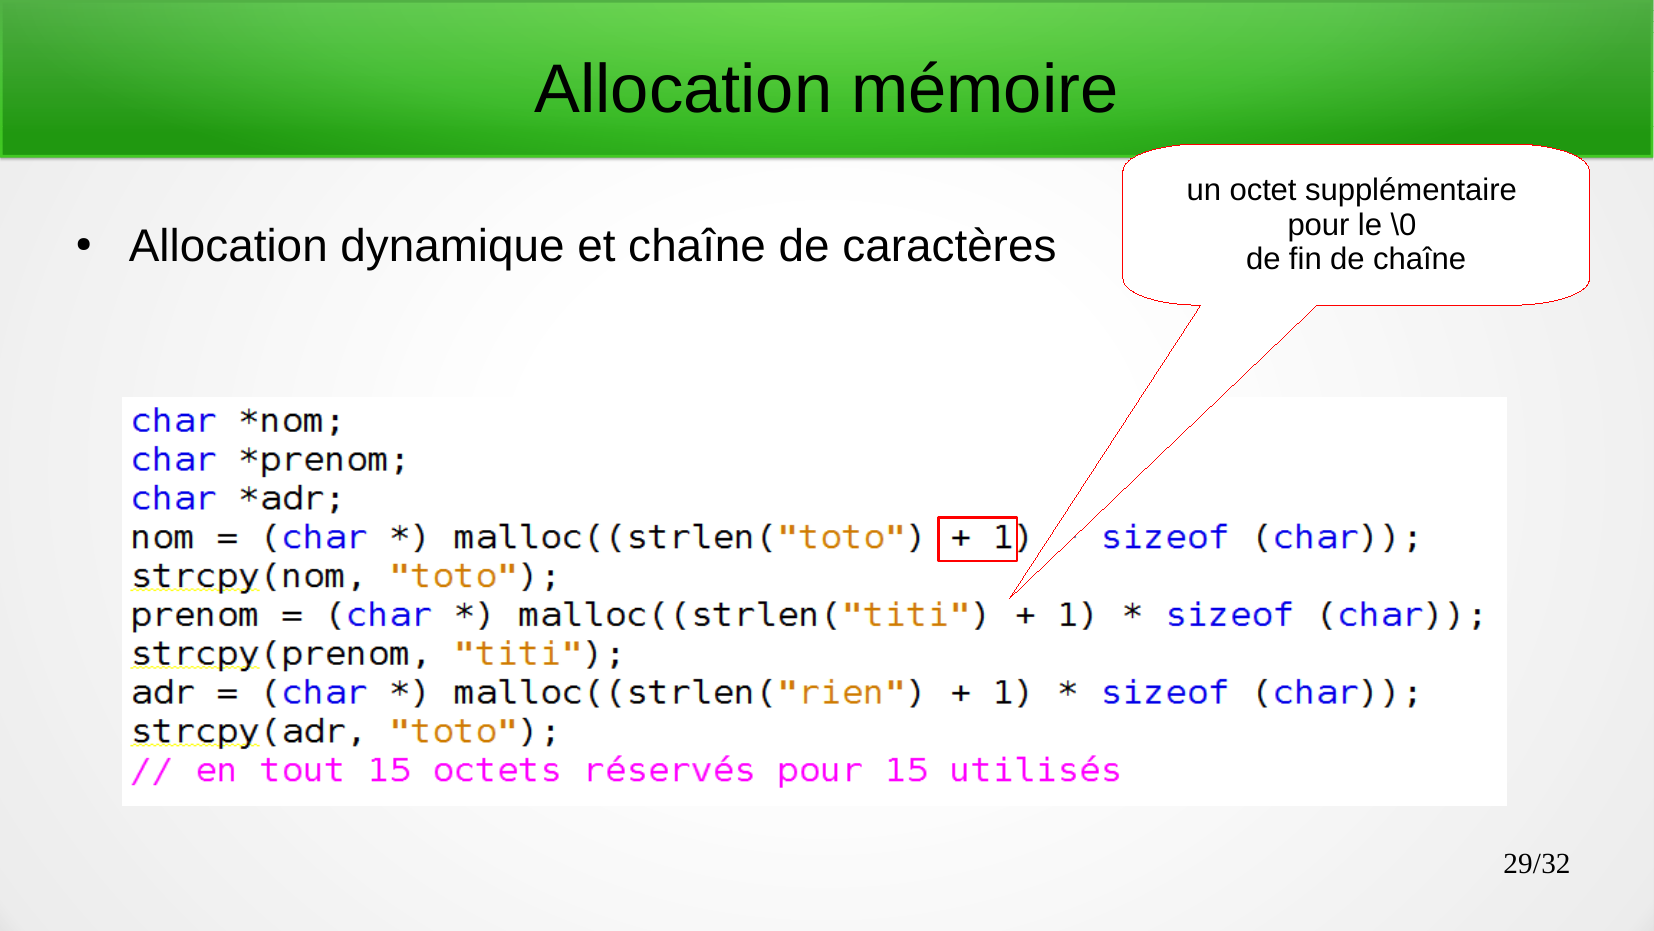

# Allocation mémoire
un octet supplémentaire
pour le \0
de fin de chaîne
Allocation dynamique et chaîne de caractères
29